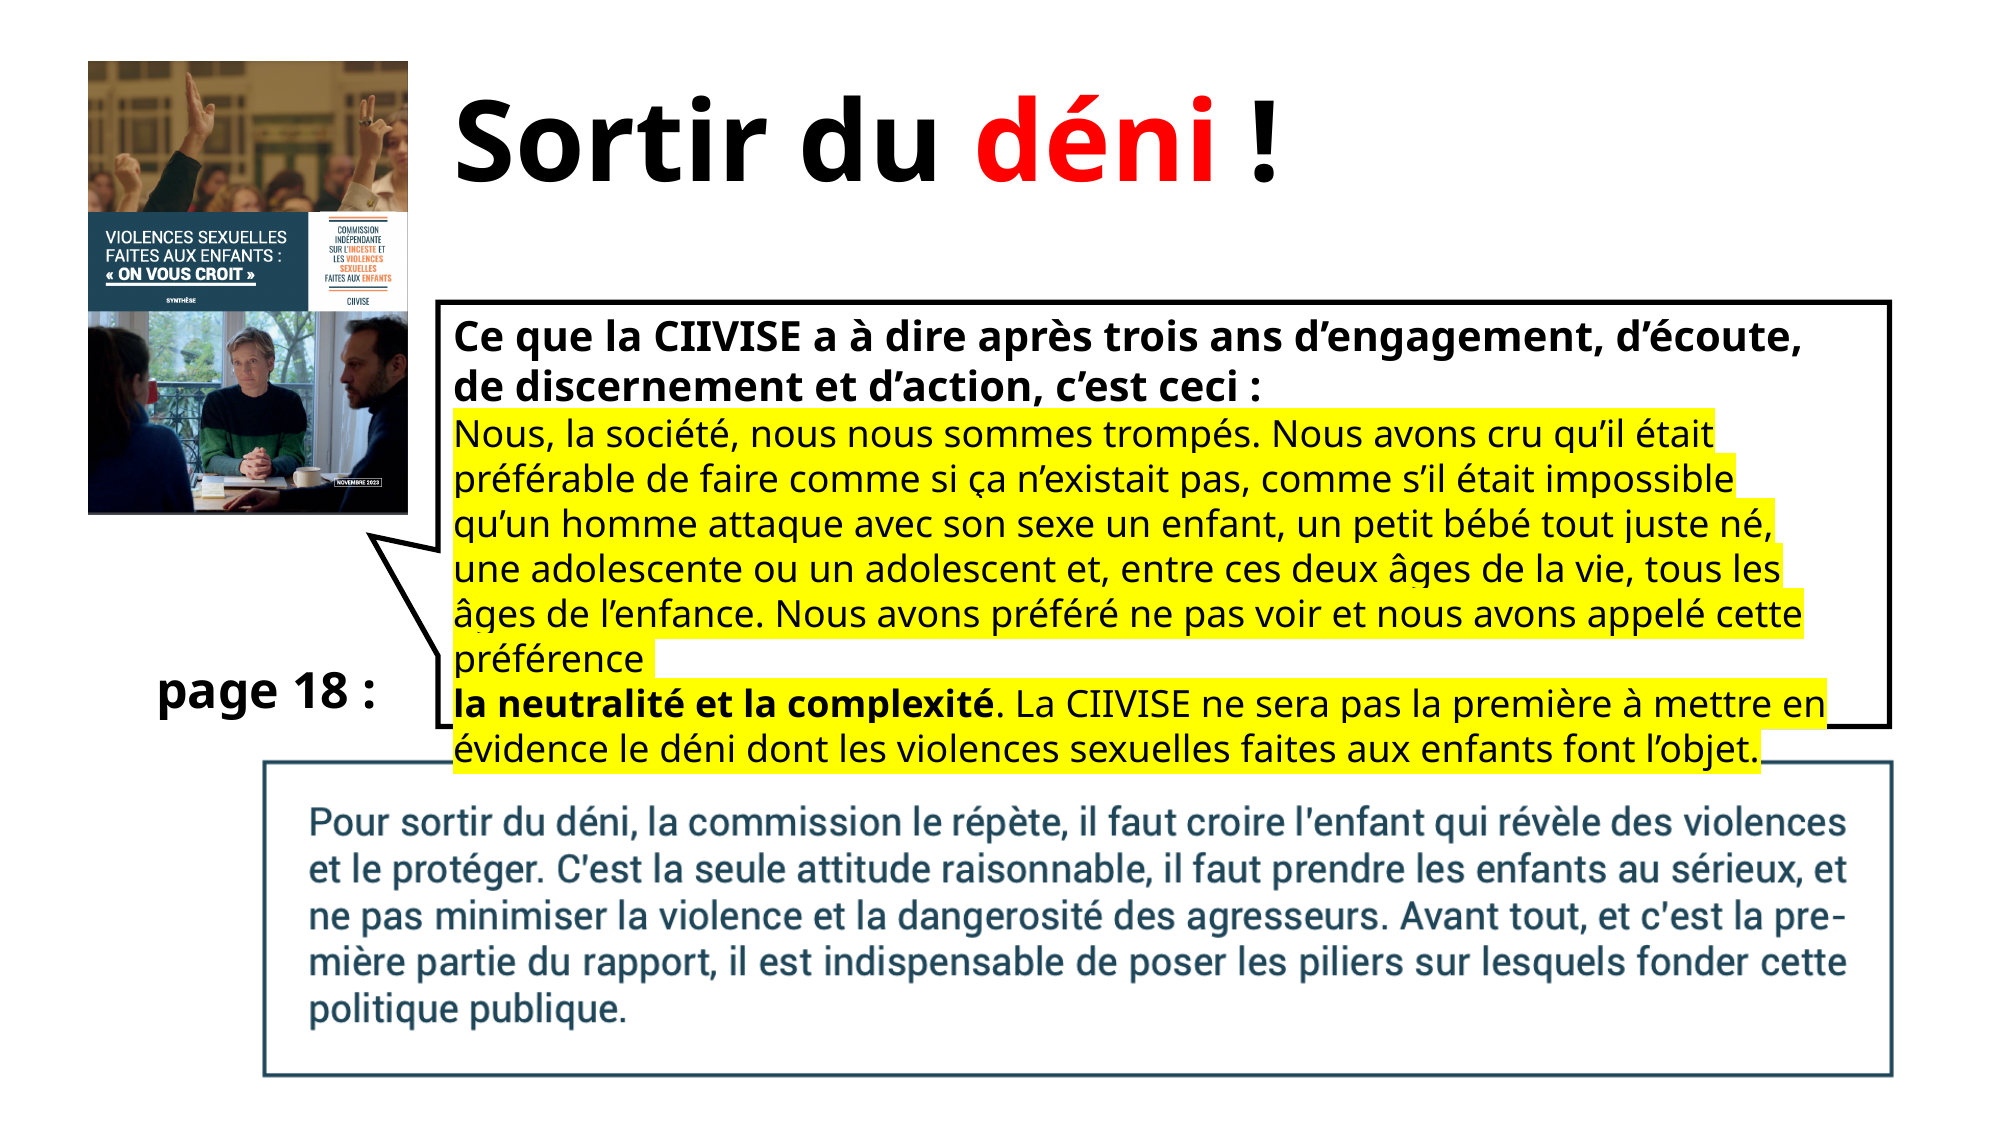

Sortir du déni !
Ce que la CIIVISE a à dire après trois ans d’engagement, d’écoute, de discernement et d’action, c’est ceci :
Nous, la société, nous nous sommes trompés. Nous avons cru qu’il était préférable de faire comme si ça n’existait pas, comme s’il était impossible qu’un homme attaque avec son sexe un enfant, un petit bébé tout juste né, une adolescente ou un adolescent et, entre ces deux âges de la vie, tous les âges de l’enfance. Nous avons préféré ne pas voir et nous avons appelé cette préférence
la neutralité et la complexité. La CIIVISE ne sera pas la première à mettre en évidence le déni dont les violences sexuelles faites aux enfants font l’objet.
page 18 :